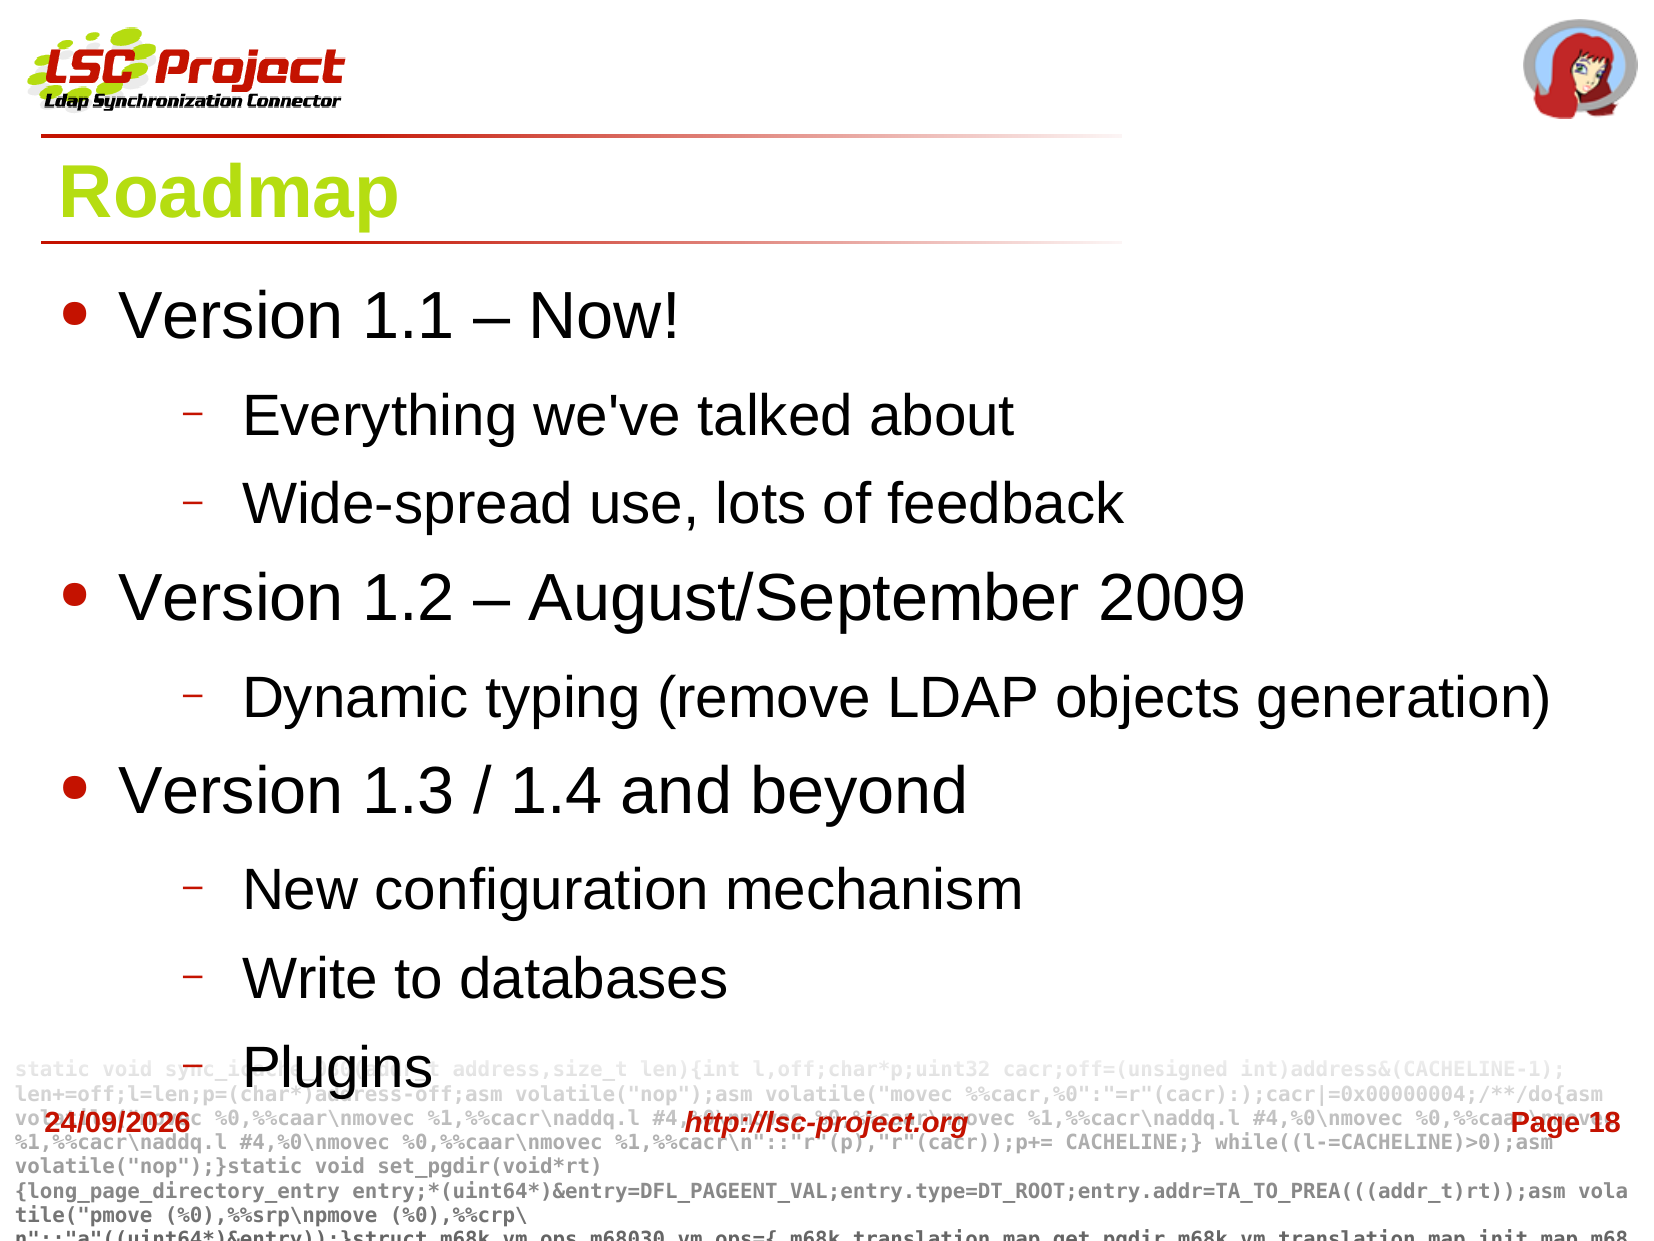

# Roadmap
Version 1.1 – Now!
Everything we've talked about
Wide-spread use, lots of feedback
Version 1.2 – August/September 2009
Dynamic typing (remove LDAP objects generation)
Version 1.3 / 1.4 and beyond
New configuration mechanism
Write to databases
Plugins